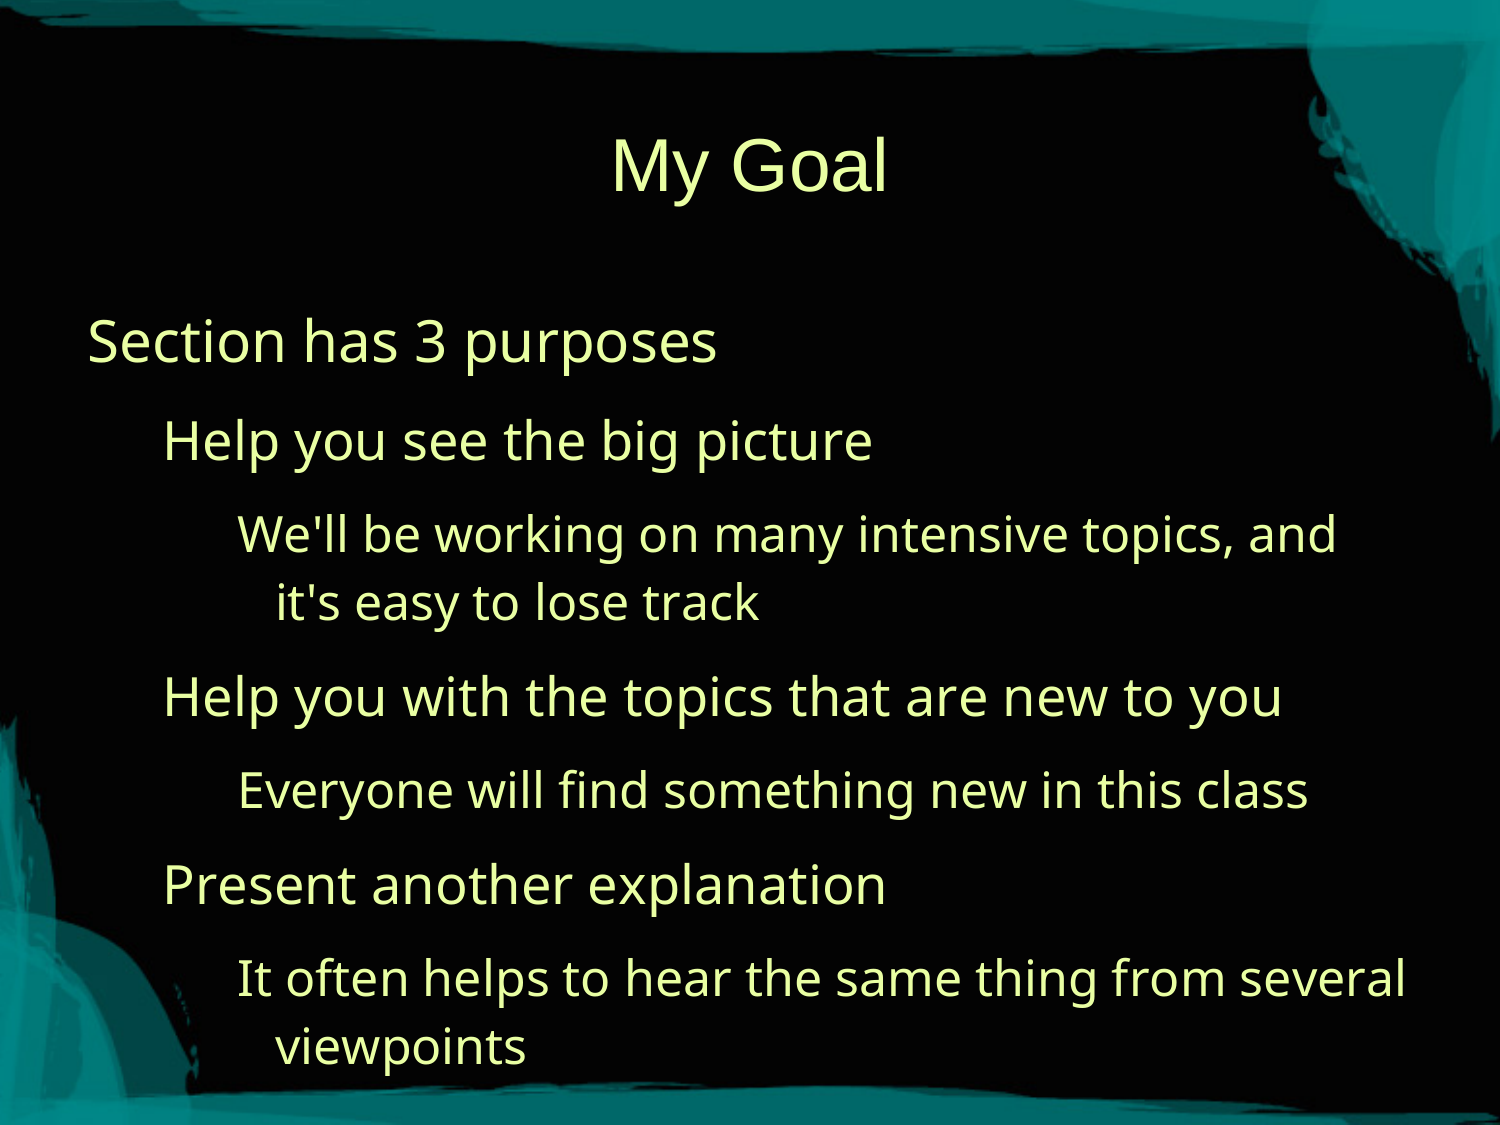

# My Goal
Section has 3 purposes
Help you see the big picture
We'll be working on many intensive topics, and it's easy to lose track
Help you with the topics that are new to you
Everyone will find something new in this class
Present another explanation
It often helps to hear the same thing from several viewpoints